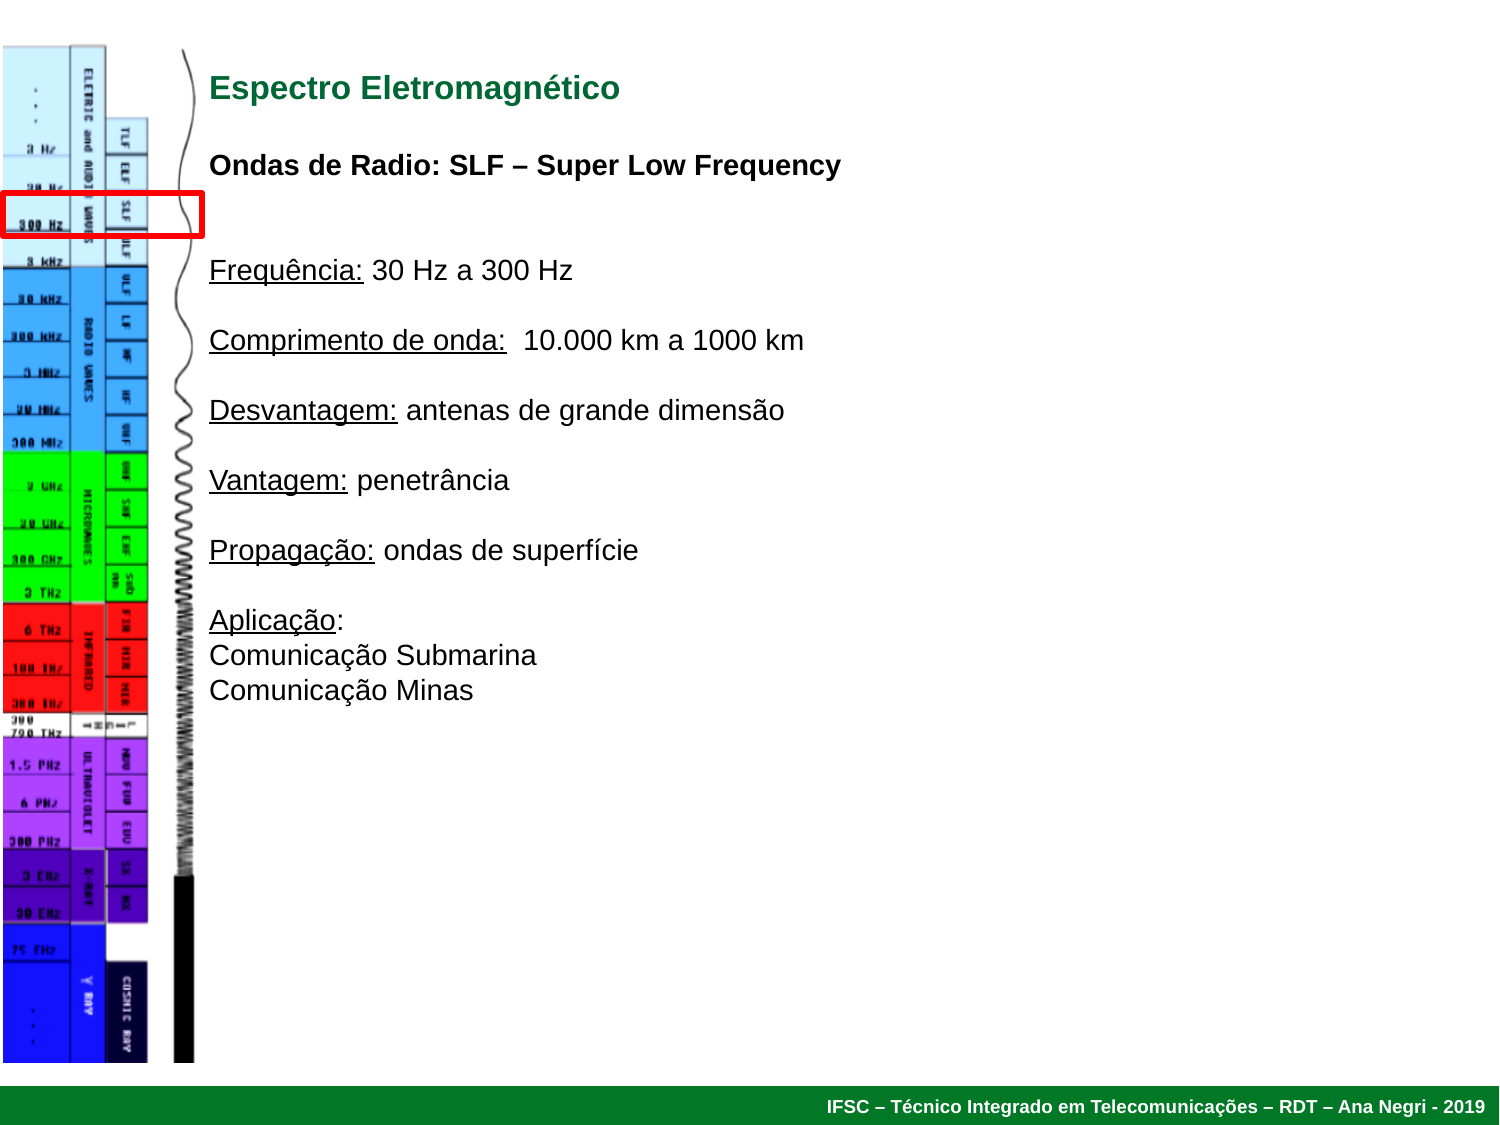

Espectro Eletromagnético
Ondas de Radio: SLF – Super Low Frequency
Frequência: 30 Hz a 300 Hz
Comprimento de onda: 10.000 km a 1000 km
Desvantagem: antenas de grande dimensão
Vantagem: penetrância
Propagação: ondas de superfície
Aplicação:
Comunicação Submarina
Comunicação Minas
ção
IFSC – Técnico Integrado em Telecomunicações – RDT – Ana Negri - 2019